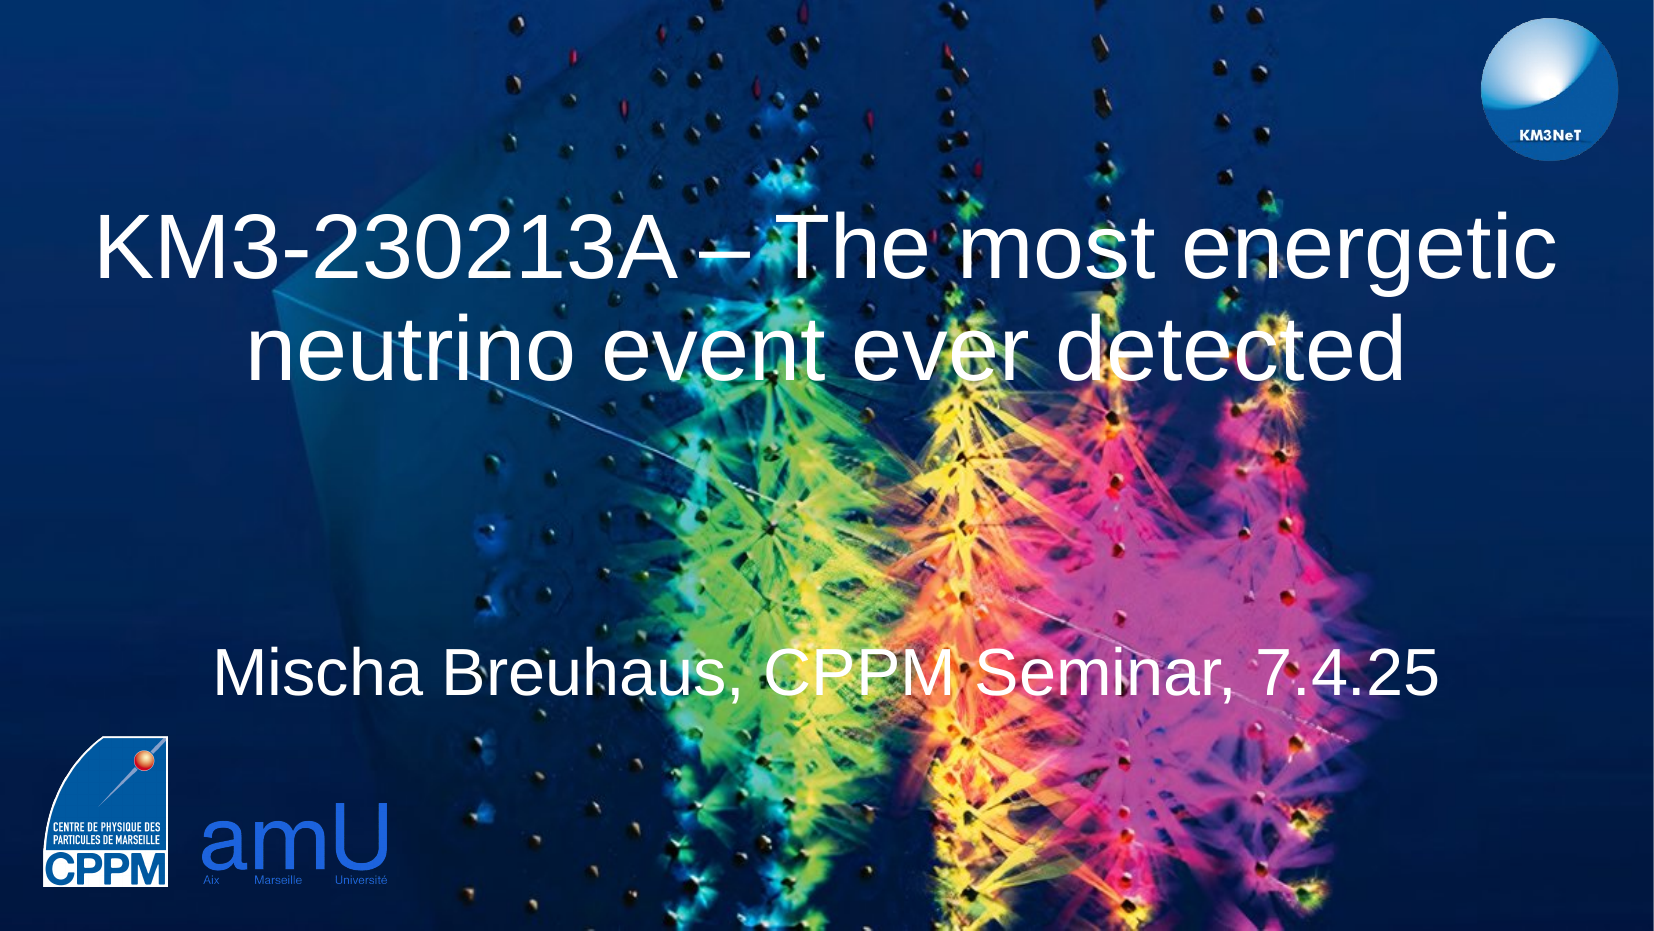

# KM3-230213A – The most energetic neutrino event ever detected
Mischa Breuhaus, CPPM Seminar, 7.4.25